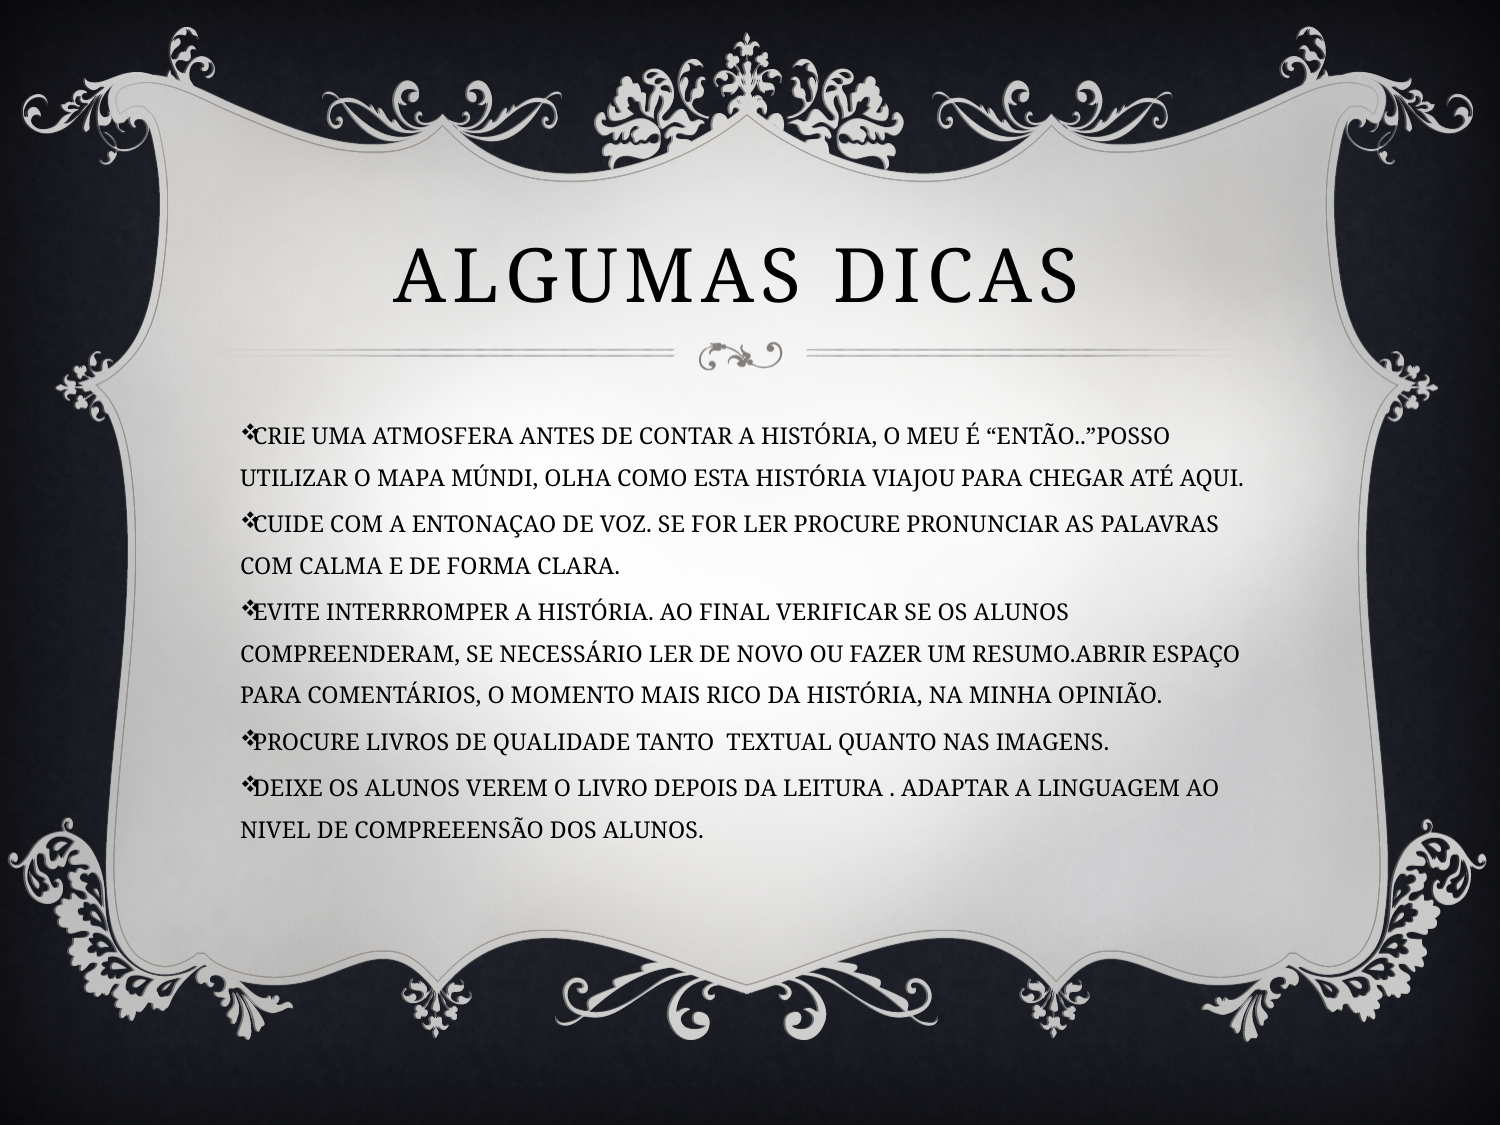

# ALGUMAS DICAS
CRIE UMA ATMOSFERA ANTES DE CONTAR A HISTÓRIA, O MEU É “ENTÃO..”POSSO UTILIZAR O MAPA MÚNDI, OLHA COMO ESTA HISTÓRIA VIAJOU PARA CHEGAR ATÉ AQUI.
CUIDE COM A ENTONAÇAO DE VOZ. SE FOR LER PROCURE PRONUNCIAR AS PALAVRAS COM CALMA E DE FORMA CLARA.
EVITE INTERRROMPER A HISTÓRIA. AO FINAL VERIFICAR SE OS ALUNOS COMPREENDERAM, SE NECESSÁRIO LER DE NOVO OU FAZER UM RESUMO.ABRIR ESPAÇO PARA COMENTÁRIOS, O MOMENTO MAIS RICO DA HISTÓRIA, NA MINHA OPINIÃO.
PROCURE LIVROS DE QUALIDADE TANTO TEXTUAL QUANTO NAS IMAGENS.
DEIXE OS ALUNOS VEREM O LIVRO DEPOIS DA LEITURA . ADAPTAR A LINGUAGEM AO NIVEL DE COMPREEENSÃO DOS ALUNOS.